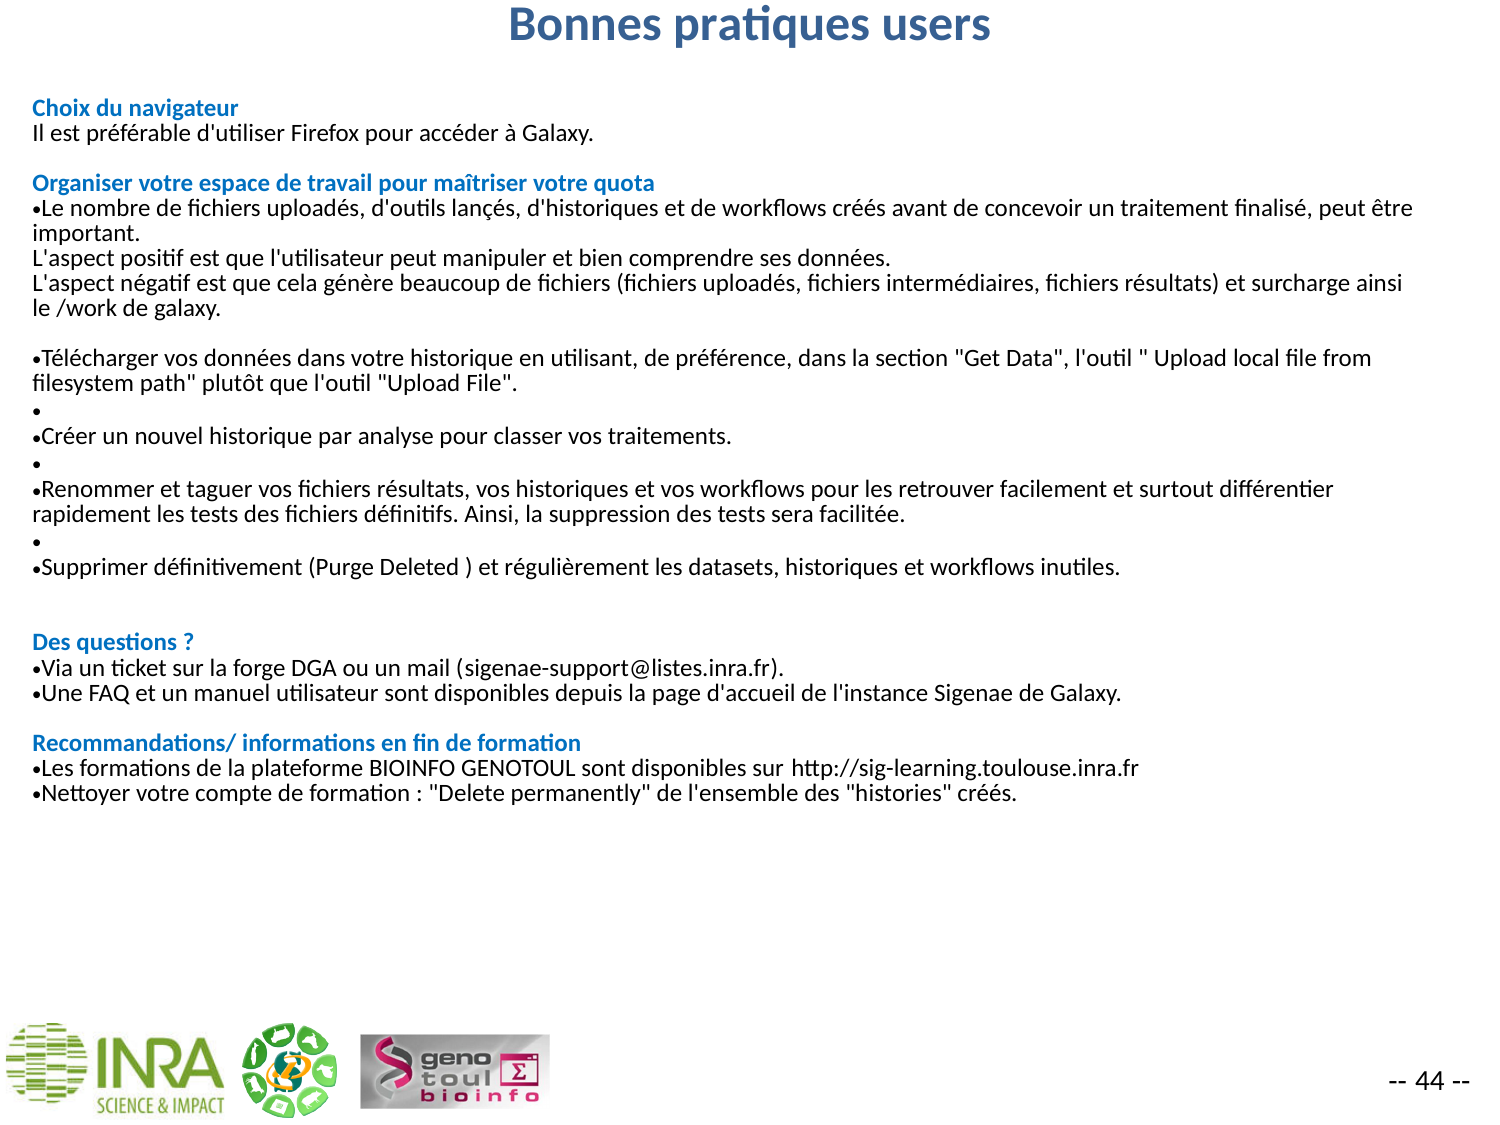

Bonnes pratiques users
Choix du navigateur
Il est préférable d'utiliser Firefox pour accéder à Galaxy.
Organiser votre espace de travail pour maîtriser votre quota
Le nombre de fichiers uploadés, d'outils lançés, d'historiques et de workflows créés avant de concevoir un traitement finalisé, peut être important.
L'aspect positif est que l'utilisateur peut manipuler et bien comprendre ses données.
L'aspect négatif est que cela génère beaucoup de fichiers (fichiers uploadés, fichiers intermédiaires, fichiers résultats) et surcharge ainsi le /work de galaxy.
Télécharger vos données dans votre historique en utilisant, de préférence, dans la section "Get Data", l'outil " Upload local file from filesystem path" plutôt que l'outil "Upload File".
Créer un nouvel historique par analyse pour classer vos traitements.
Renommer et taguer vos fichiers résultats, vos historiques et vos workflows pour les retrouver facilement et surtout différentier rapidement les tests des fichiers définitifs. Ainsi, la suppression des tests sera facilitée.
Supprimer définitivement (Purge Deleted ) et régulièrement les datasets, historiques et workflows inutiles.
Des questions ?
Via un ticket sur la forge DGA ou un mail (sigenae-support@listes.inra.fr).
Une FAQ et un manuel utilisateur sont disponibles depuis la page d'accueil de l'instance Sigenae de Galaxy.
Recommandations/ informations en fin de formation
Les formations de la plateforme BIOINFO GENOTOUL sont disponibles sur http://sig-learning.toulouse.inra.fr
Nettoyer votre compte de formation : "Delete permanently" de l'ensemble des "histories" créés.